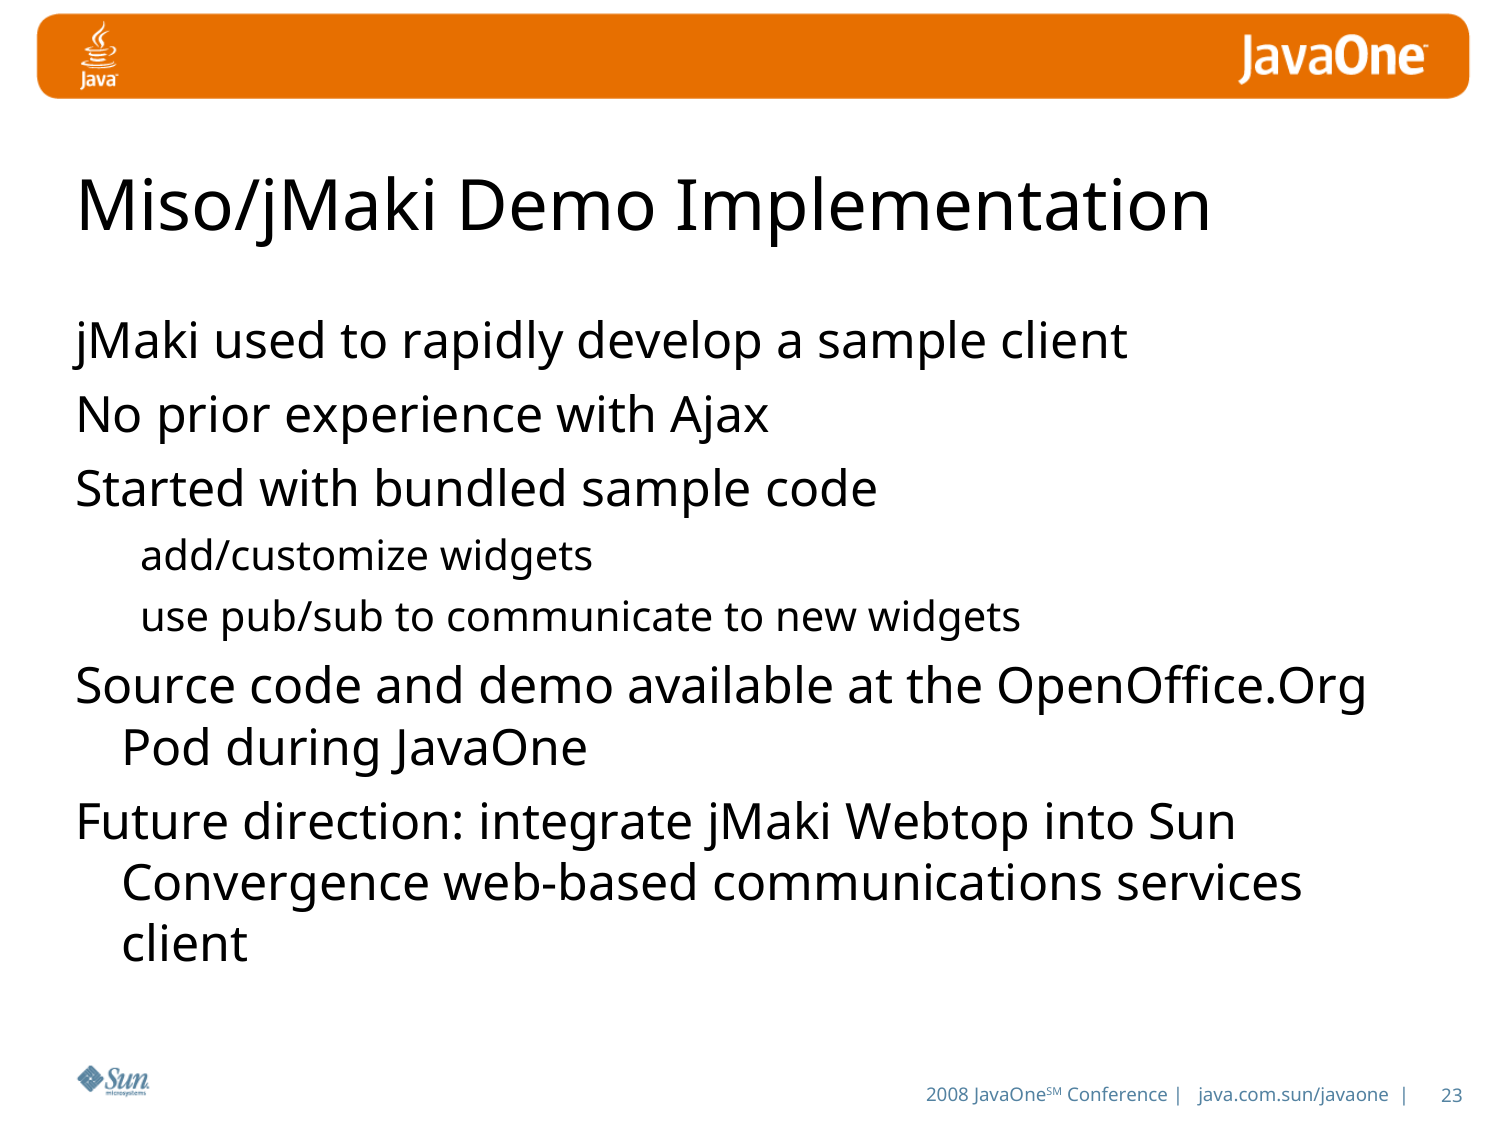

# Miso/jMaki Demo Implementation
jMaki used to rapidly develop a sample client
No prior experience with Ajax
Started with bundled sample code
add/customize widgets
use pub/sub to communicate to new widgets
Source code and demo available at the OpenOffice.Org Pod during JavaOne
Future direction: integrate jMaki Webtop into Sun Convergence web-based communications services client